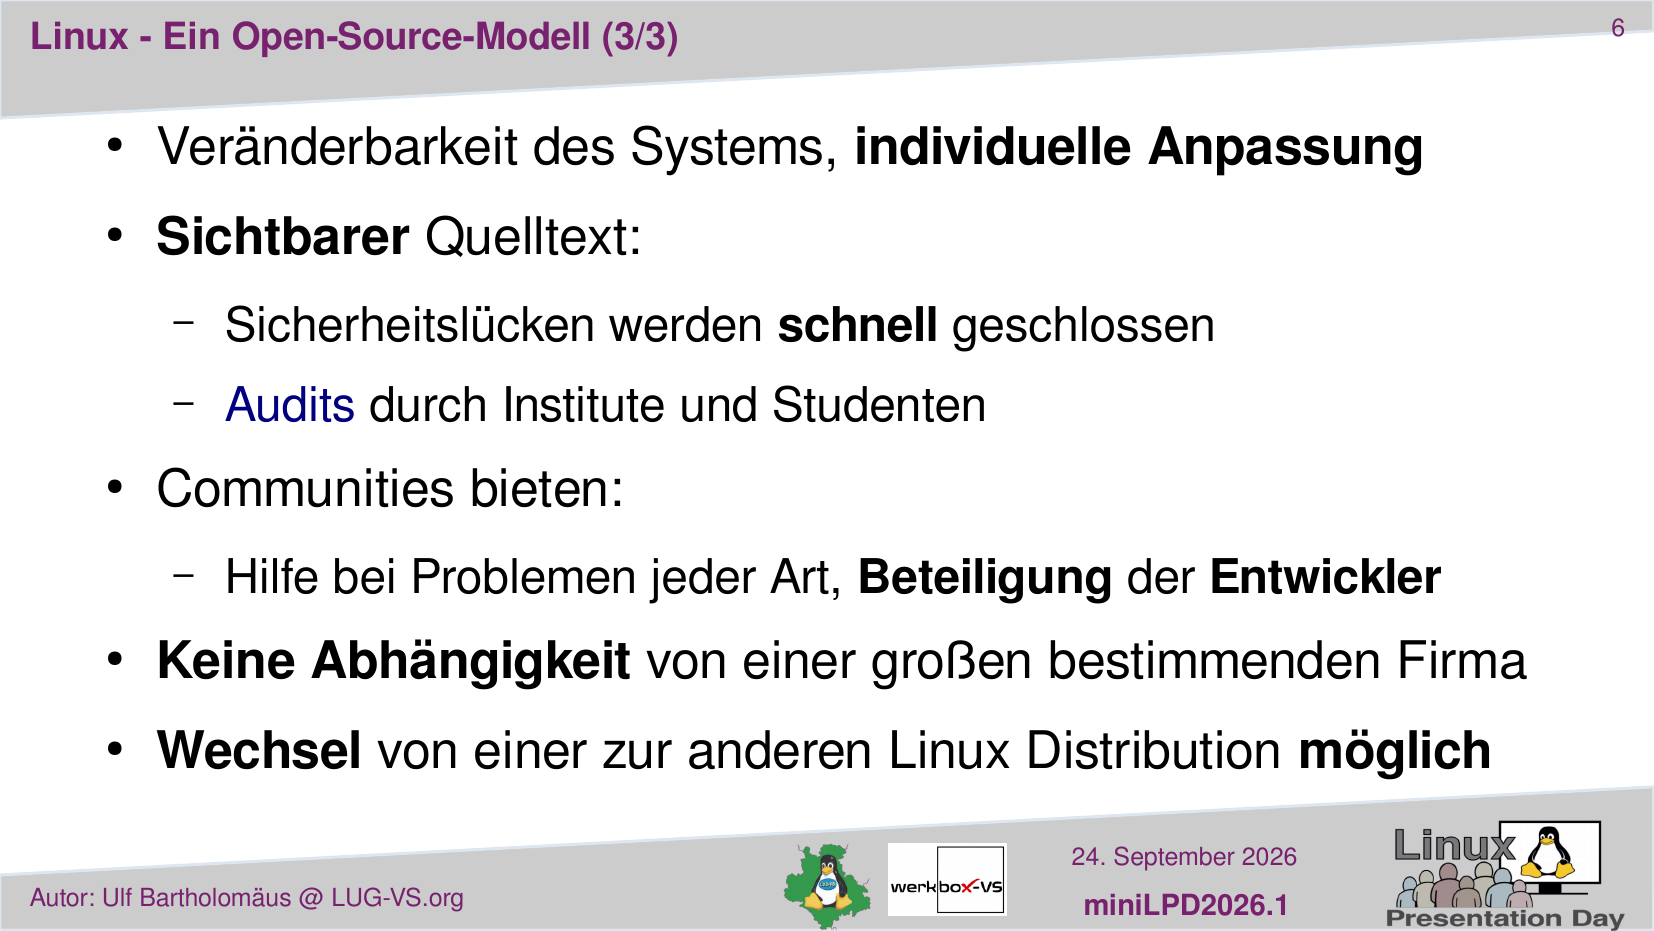

6
Linux - Ein Open-Source-Modell (3/3)
# Veränderbarkeit des Systems, individuelle Anpassung
Sichtbarer Quelltext:
Sicherheitslücken werden schnell geschlossen
Audits durch Institute und Studenten
Communities bieten:
Hilfe bei Problemen jeder Art, Beteiligung der Entwickler
Keine Abhängigkeit von einer großen bestimmenden Firma
Wechsel von einer zur anderen Linux Distribution möglich
Autor: Ulf Bartholomäus @ LUG-VS.org